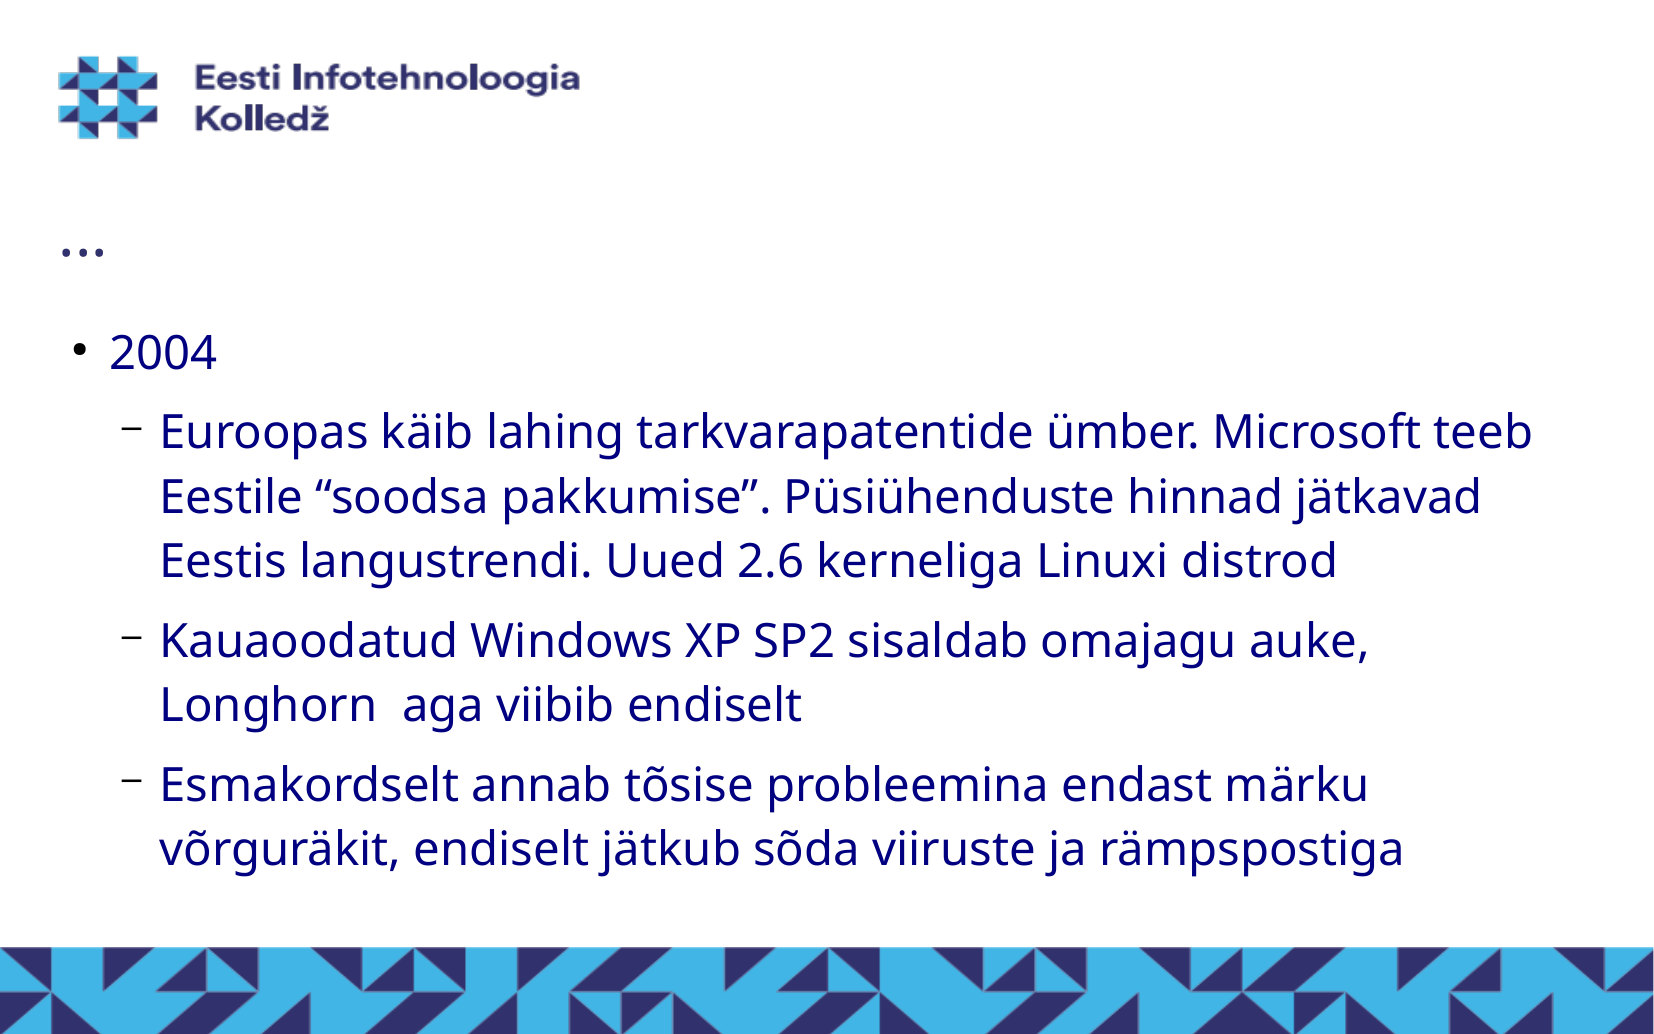

# ...
2004
Euroopas käib lahing tarkvarapatentide ümber. Microsoft teeb Eestile “soodsa pakkumise”. Püsiühenduste hinnad jätkavad Eestis langustrendi. Uued 2.6 kerneliga Linuxi distrod
Kauaoodatud Windows XP SP2 sisaldab omajagu auke, Longhorn aga viibib endiselt
Esmakordselt annab tõsise probleemina endast märku võrguräkit, endiselt jätkub sõda viiruste ja rämpspostiga